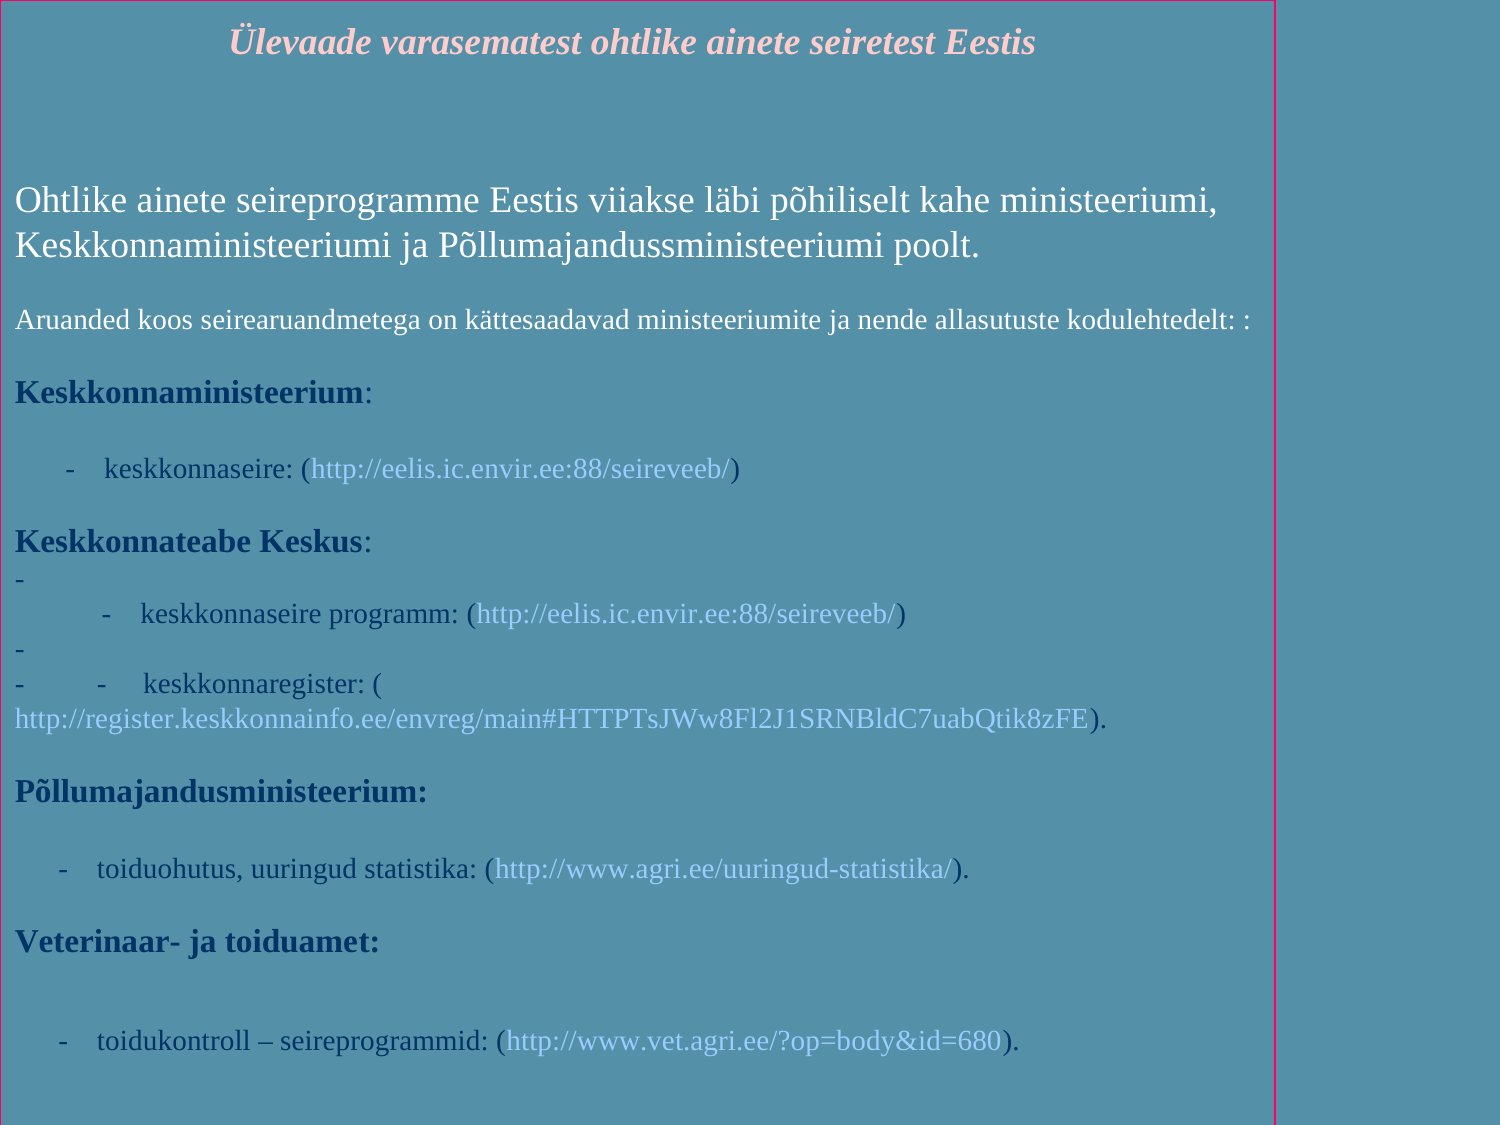

Ülevaade varasematest ohtlike ainete seiretest Eestis
Ohtlike ainete seireprogramme Eestis viiakse läbi põhiliselt kahe ministeeriumi, Keskkonnaministeeriumi ja Põllumajandussministeeriumi poolt.
Aruanded koos seirearuandmetega on kättesaadavad ministeeriumite ja nende allasutuste kodulehtedelt: :
Keskkonnaministeerium:
 - keskkonnaseire: (http://eelis.ic.envir.ee:88/seireveeb/)
Keskkonnateabe Keskus:
-
 - keskkonnaseire programm: (http://eelis.ic.envir.ee:88/seireveeb/)
-
- - keskkonnaregister: (http://register.keskkonnainfo.ee/envreg/main#HTTPTsJWw8Fl2J1SRNBldC7uabQtik8zFE).
Põllumajandusministeerium:
 - toiduohutus, uuringud statistika: (http://www.agri.ee/uuringud-statistika/).
Veterinaar- ja toiduamet:
 - toidukontroll – seireprogrammid: (http://www.vet.agri.ee/?op=body&id=680).